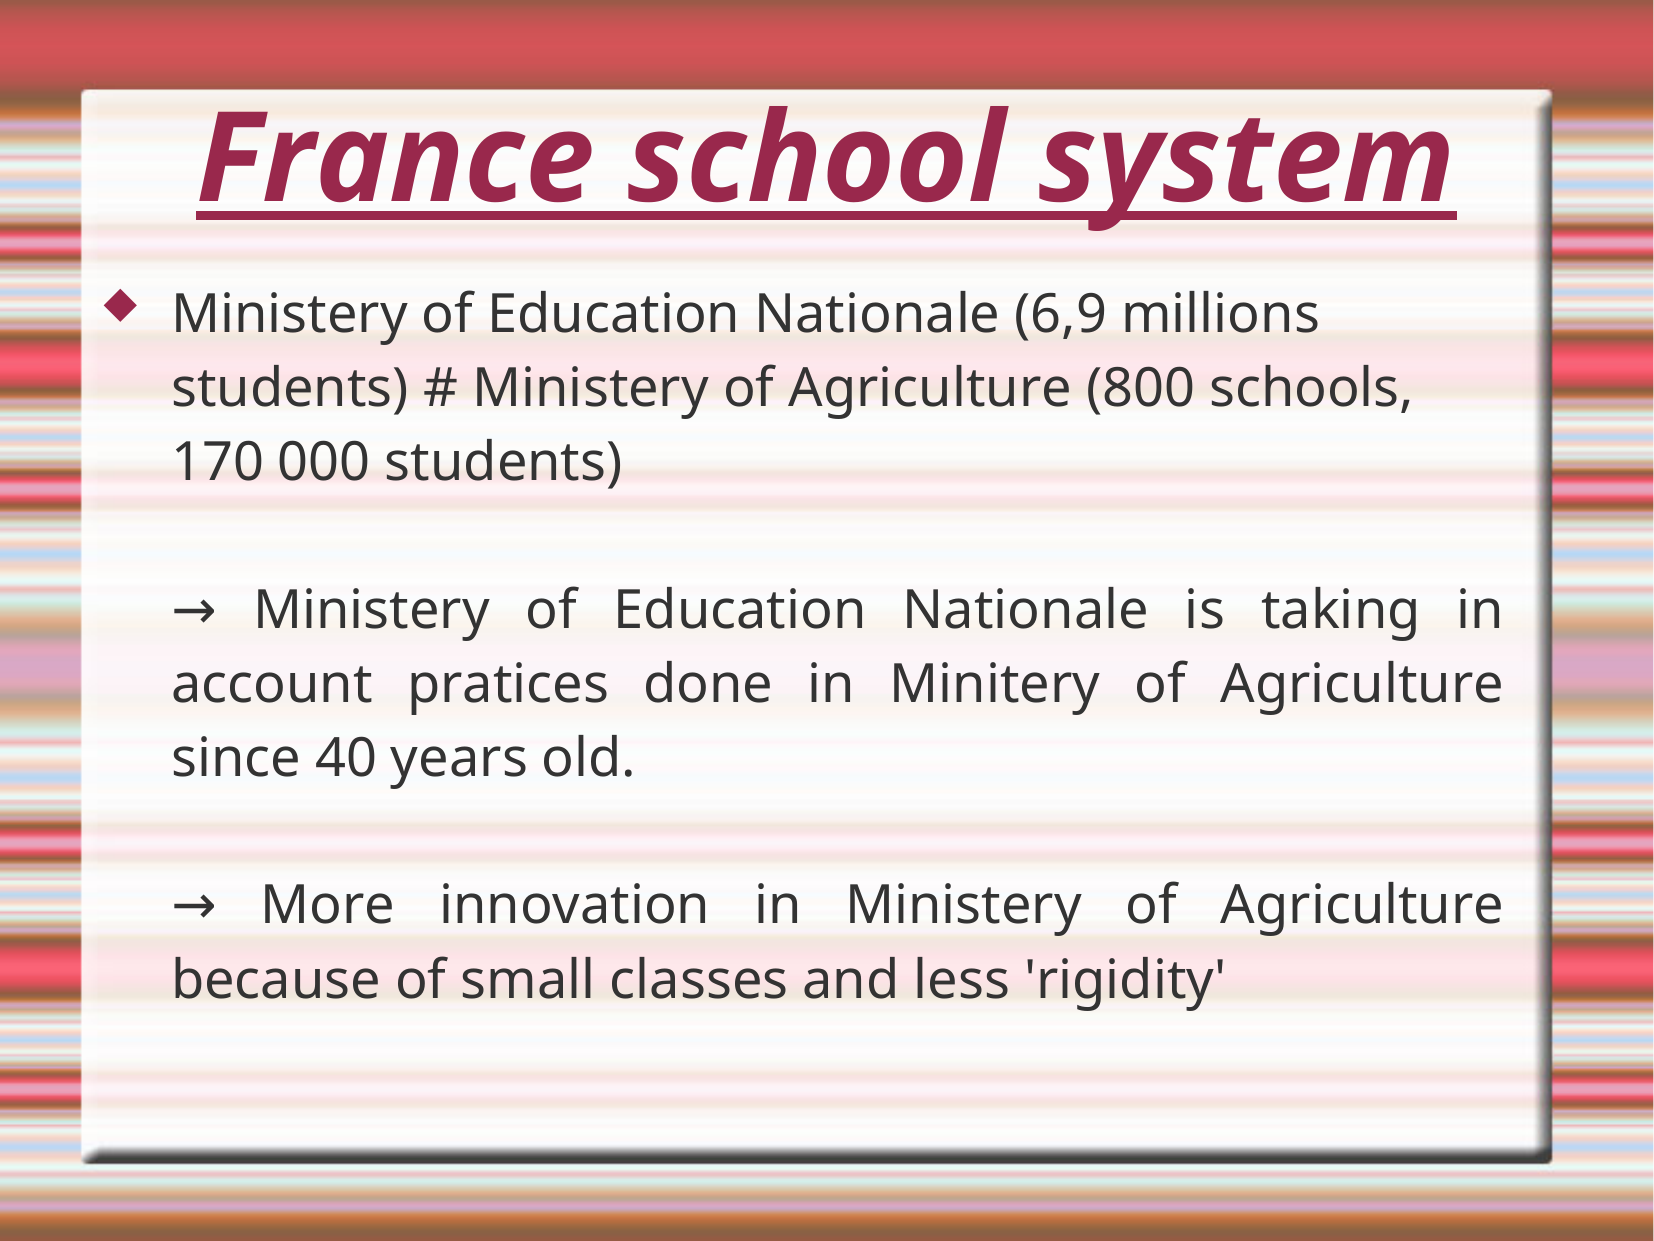

# France school system
Ministery of Education Nationale (6,9 millions students) # Ministery of Agriculture (800 schools, 170 000 students)
→ Ministery of Education Nationale is taking in account pratices done in Minitery of Agriculture since 40 years old.
→ More innovation in Ministery of Agriculture because of small classes and less 'rigidity'